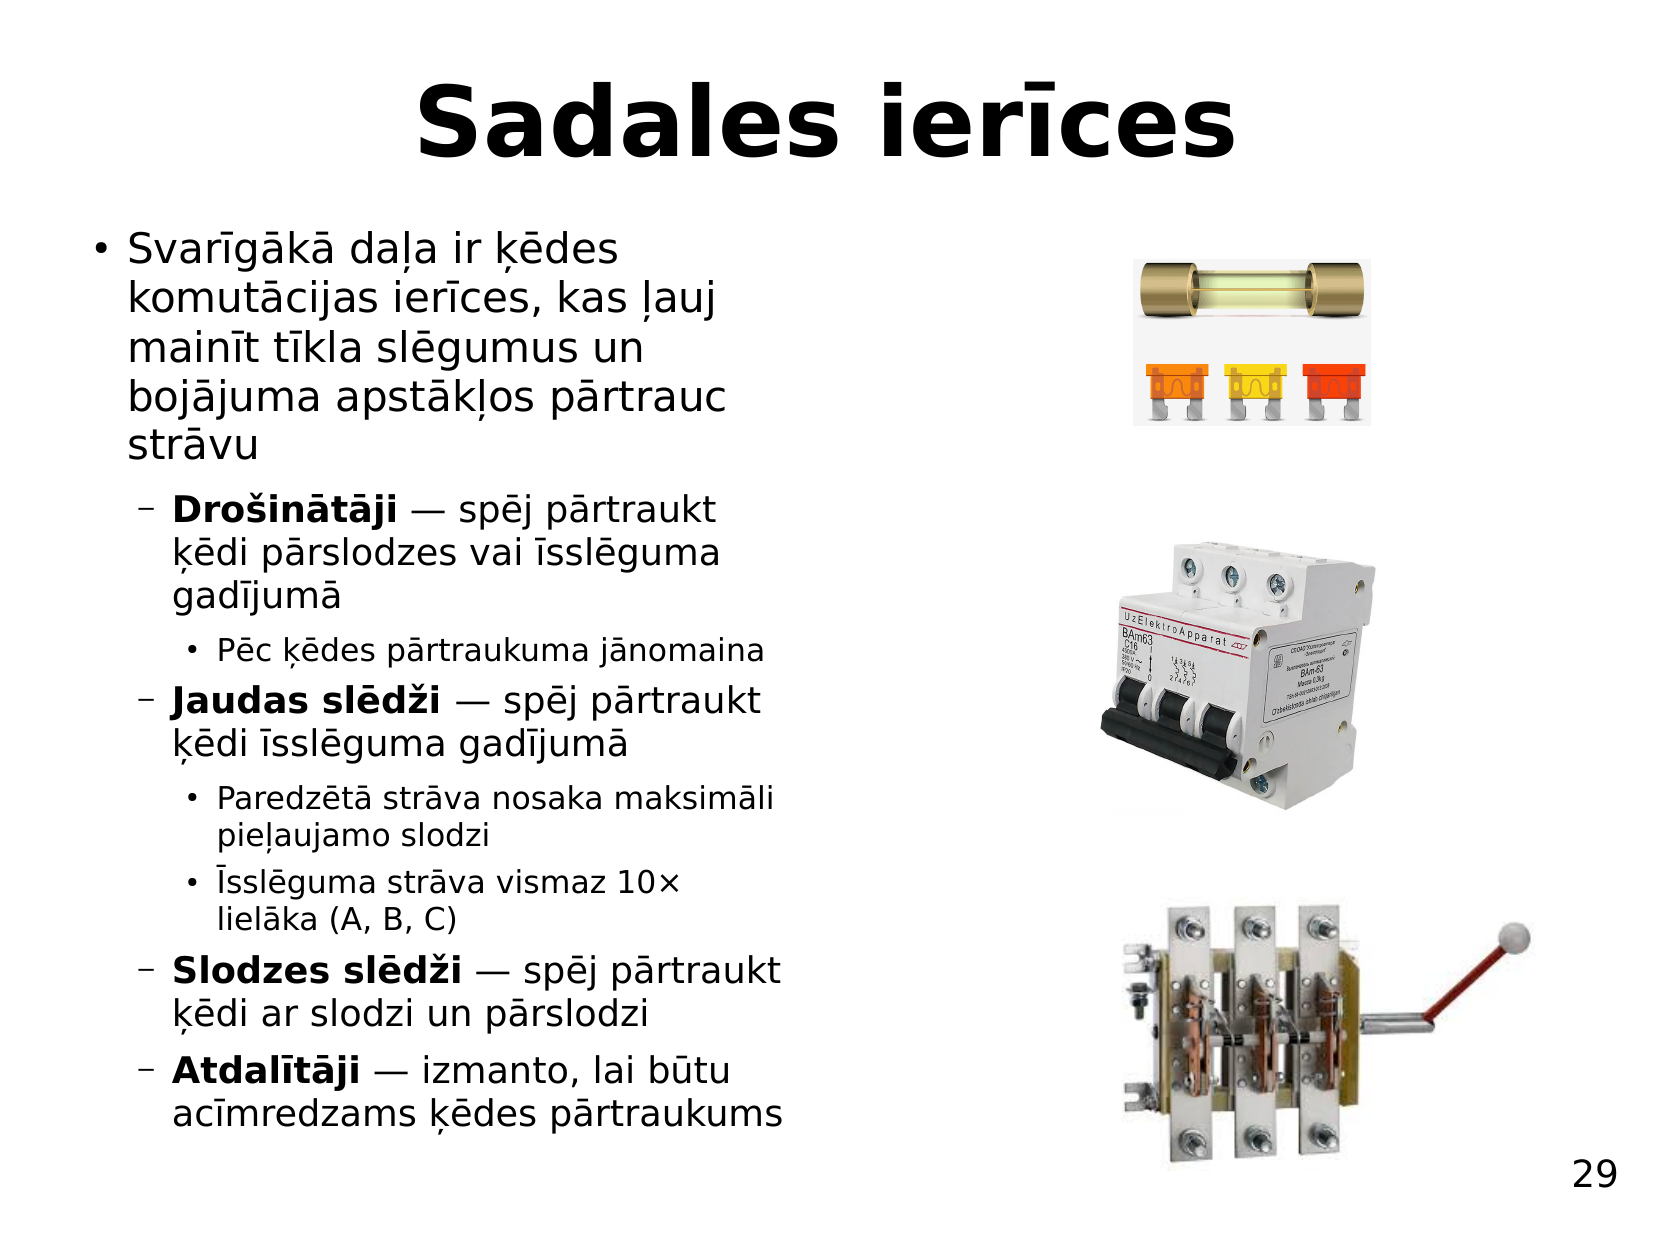

Sadales ierīces
# Svarīgākā daļa ir ķēdes komutācijas ierīces, kas ļauj mainīt tīkla slēgumus un bojājuma apstākļos pārtrauc strāvu
Drošinātāji — spēj pārtraukt ķēdi pārslodzes vai īsslēguma gadījumā
Pēc ķēdes pārtraukuma jānomaina
Jaudas slēdži — spēj pārtraukt ķēdi īsslēguma gadījumā
Paredzētā strāva nosaka maksimāli pieļaujamo slodzi
Īsslēguma strāva vismaz 10× lielāka (A, B, C)
Slodzes slēdži — spēj pārtraukt ķēdi ar slodzi un pārslodzi
Atdalītāji — izmanto, lai būtu acīmredzams ķēdes pārtraukums